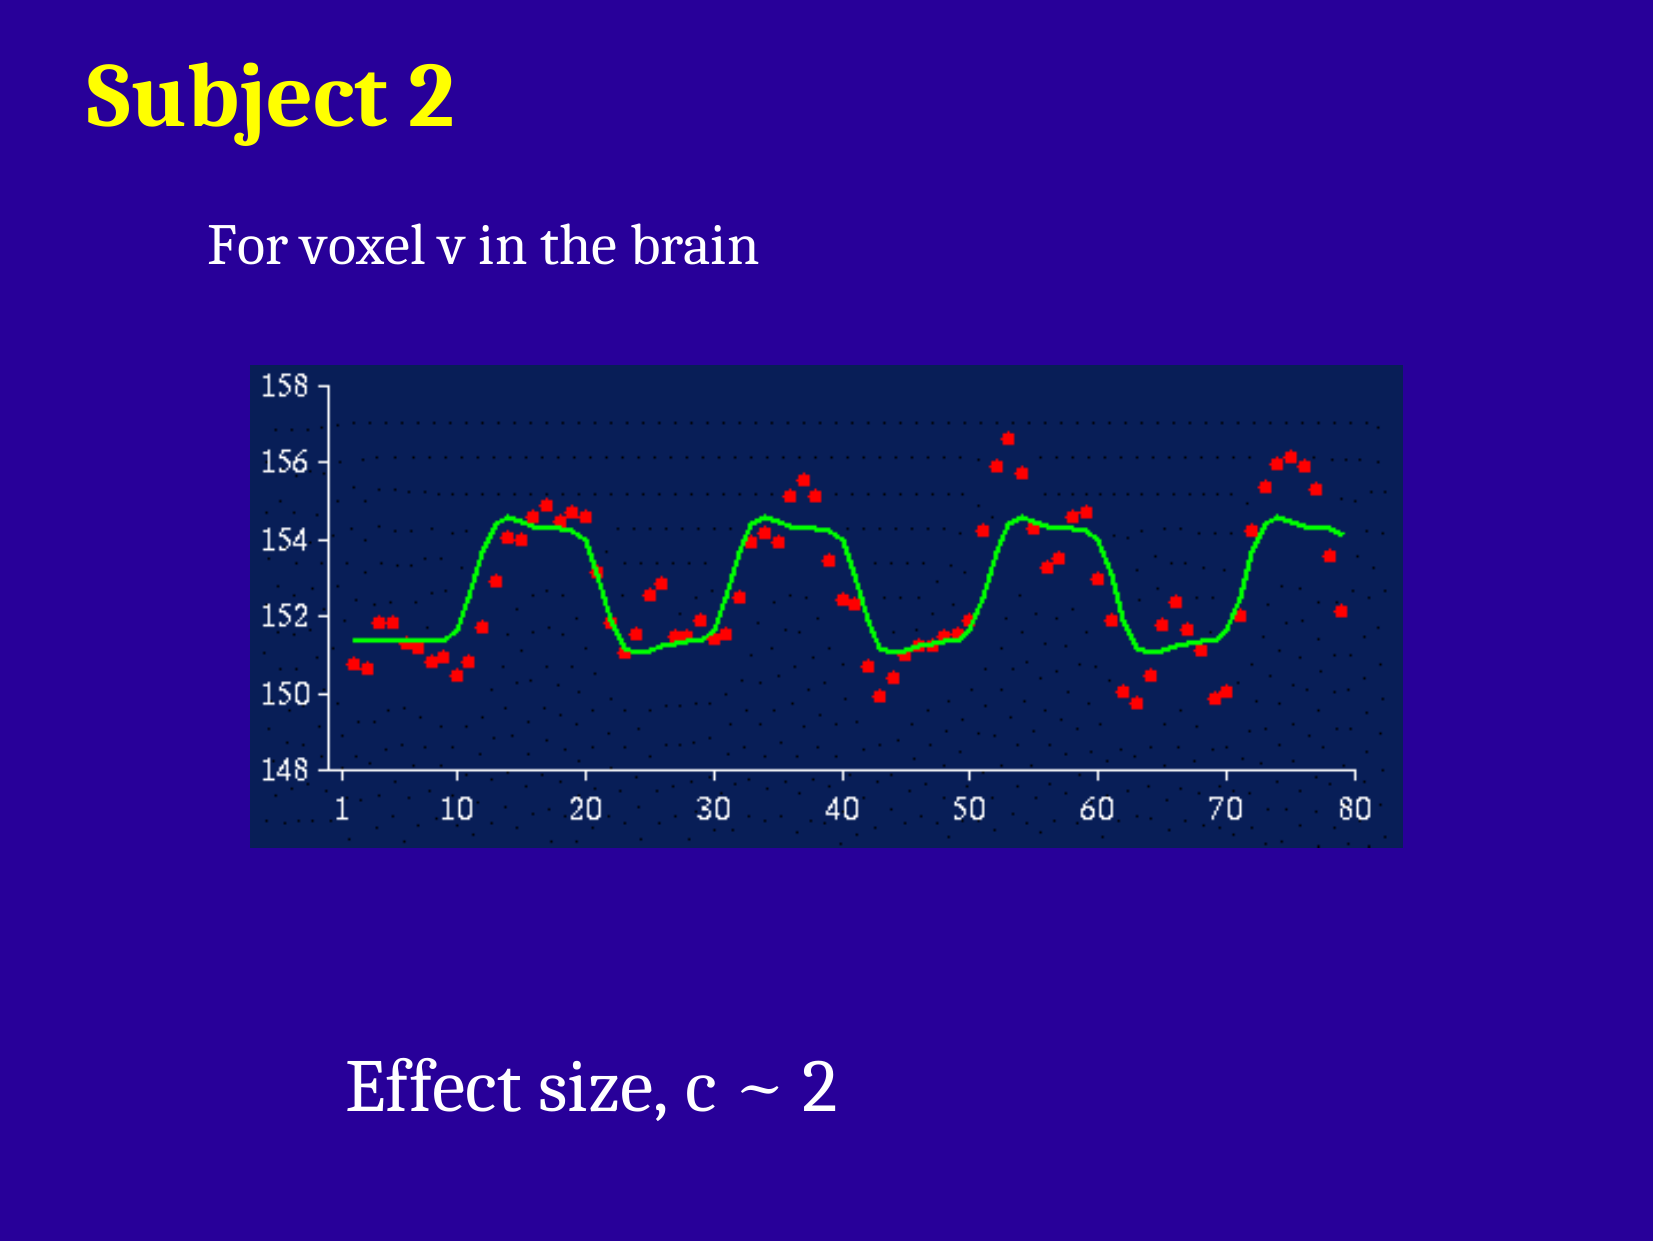

Subject 2
For voxel v in the brain
Effect size, c ~ 2